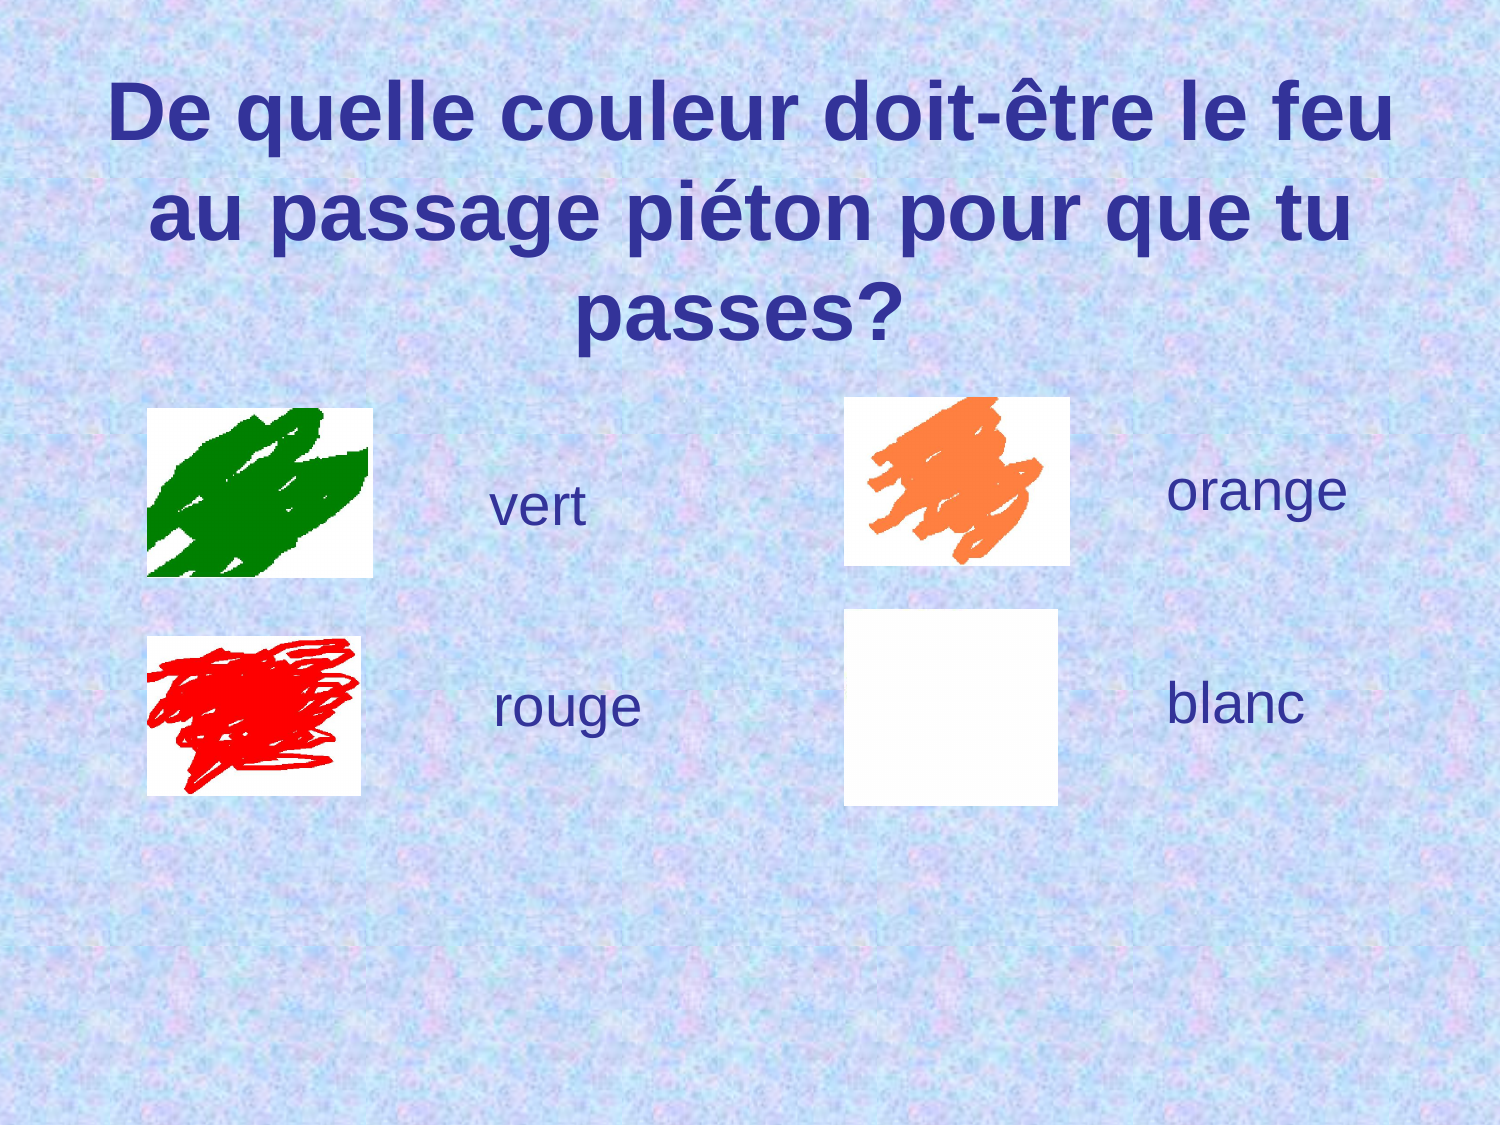

# De quelle couleur doit-être le feu au passage piéton pour que tu passes?
orange
	vert
blanc
rouge